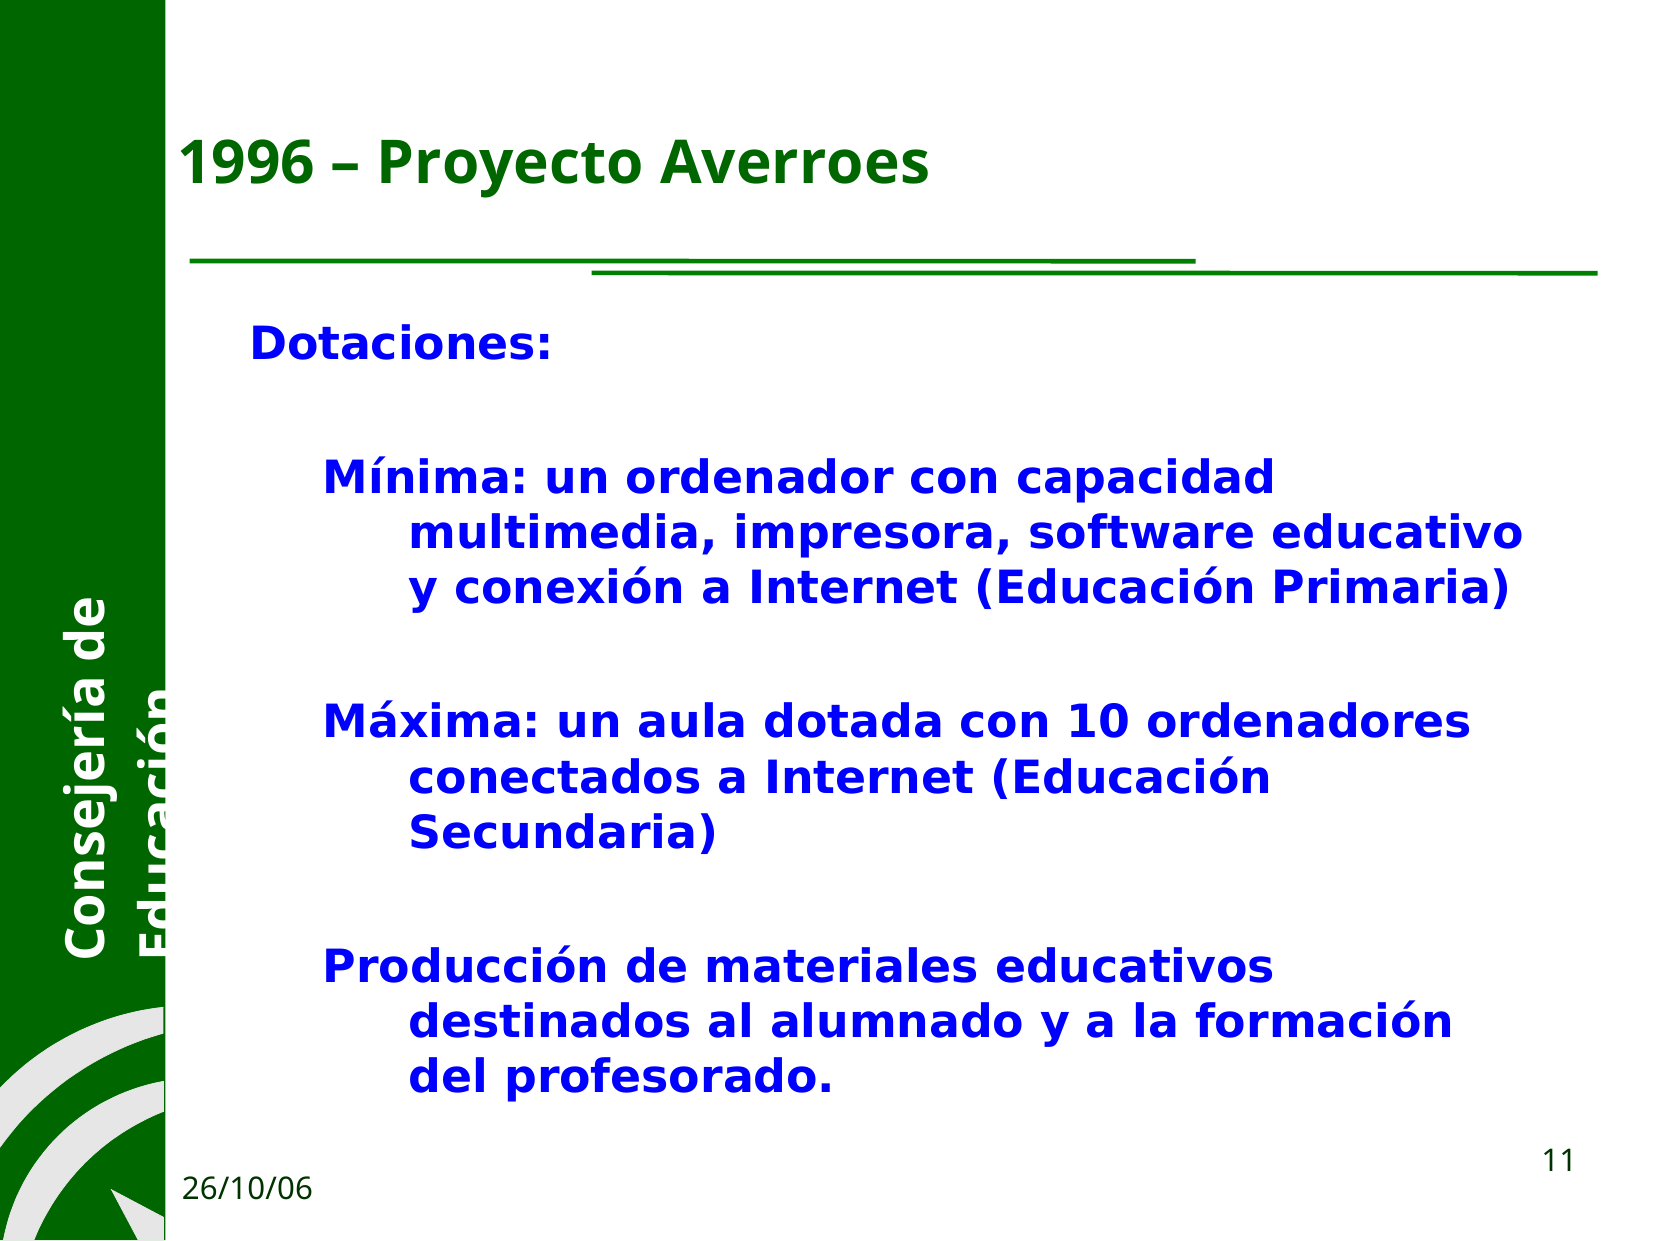

# 1996 – Proyecto Averroes
Dotaciones:
Mínima: un ordenador con capacidad multimedia, impresora, software educativo y conexión a Internet (Educación Primaria)
Máxima: un aula dotada con 10 ordenadores conectados a Internet (Educación Secundaria)
Producción de materiales educativos destinados al alumnado y a la formación del profesorado.
11